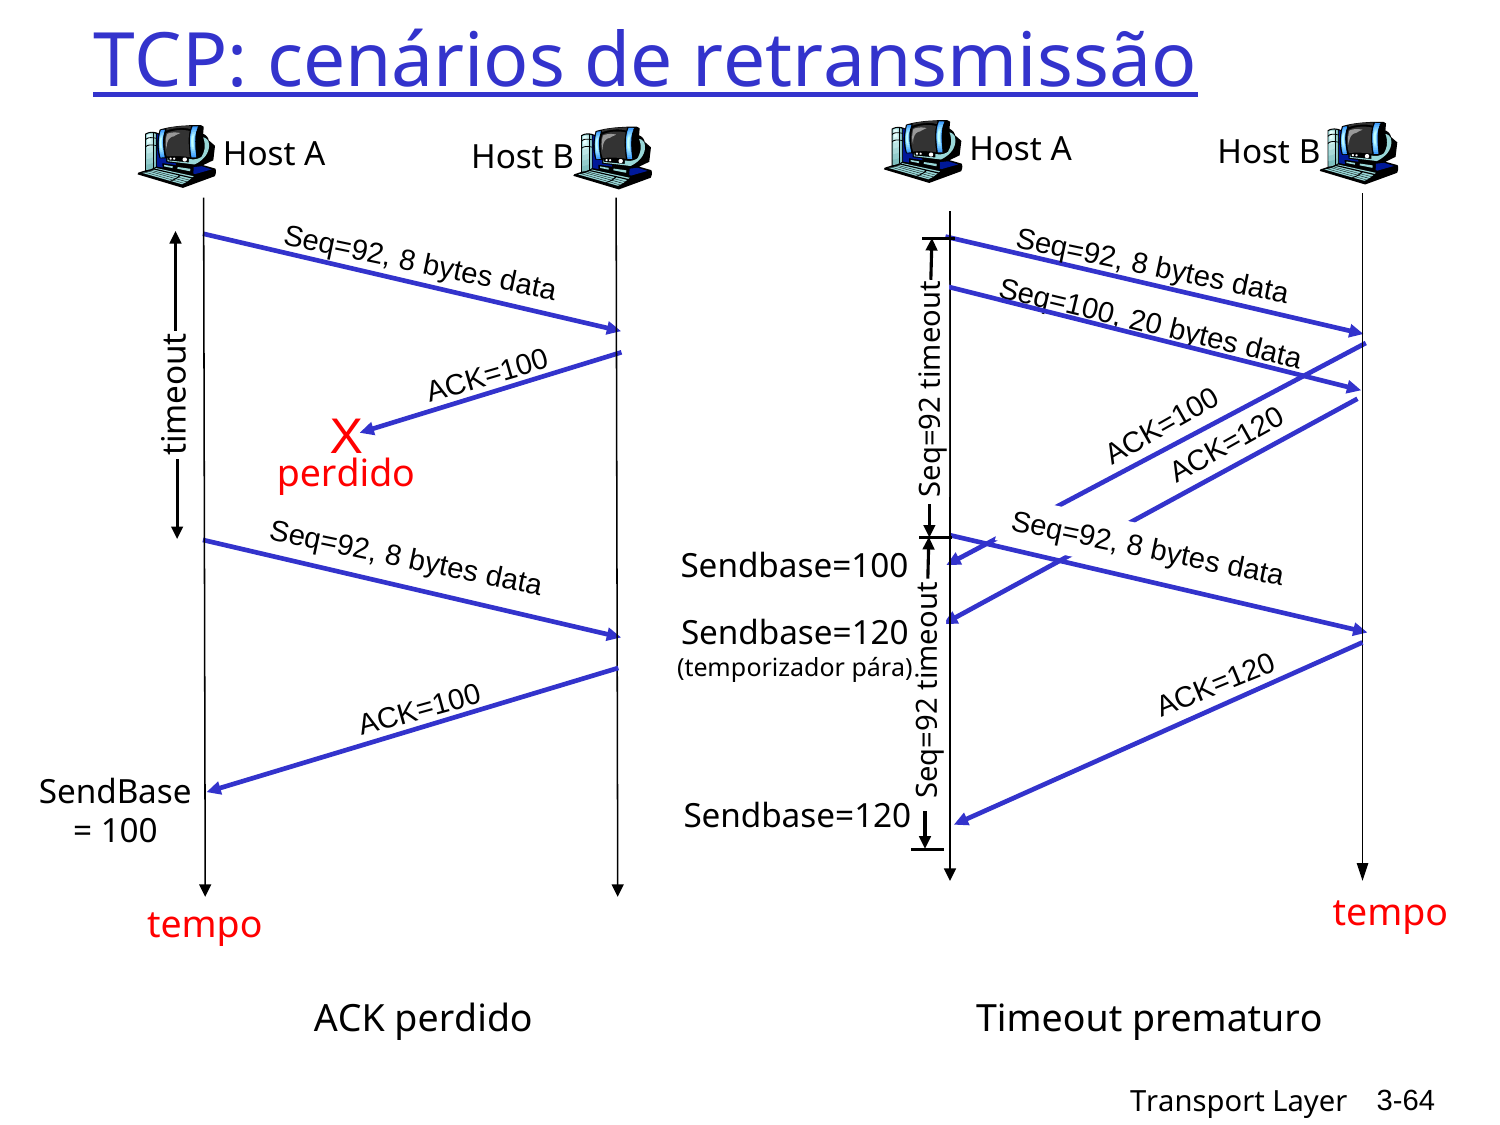

# TCP: cenários de retransmissão
Host A
Host B
Host A
Host B
Seq=92, 8 bytes data
Seq=92, 8 bytes data
Seq=100, 20 bytes data
ACK=100
Seq=92 timeout
timeout
X
ACK=100
ACK=120
perdido
Seq=92, 8 bytes data
Seq=92, 8 bytes data
Sendbase=100
Sendbase=120
(temporizador pára)
ACK=120
Seq=92 timeout
ACK=100
SendBase
= 100
Sendbase=120
tempo
tempo
Timeout prematuro
ACK perdido
Transport Layer